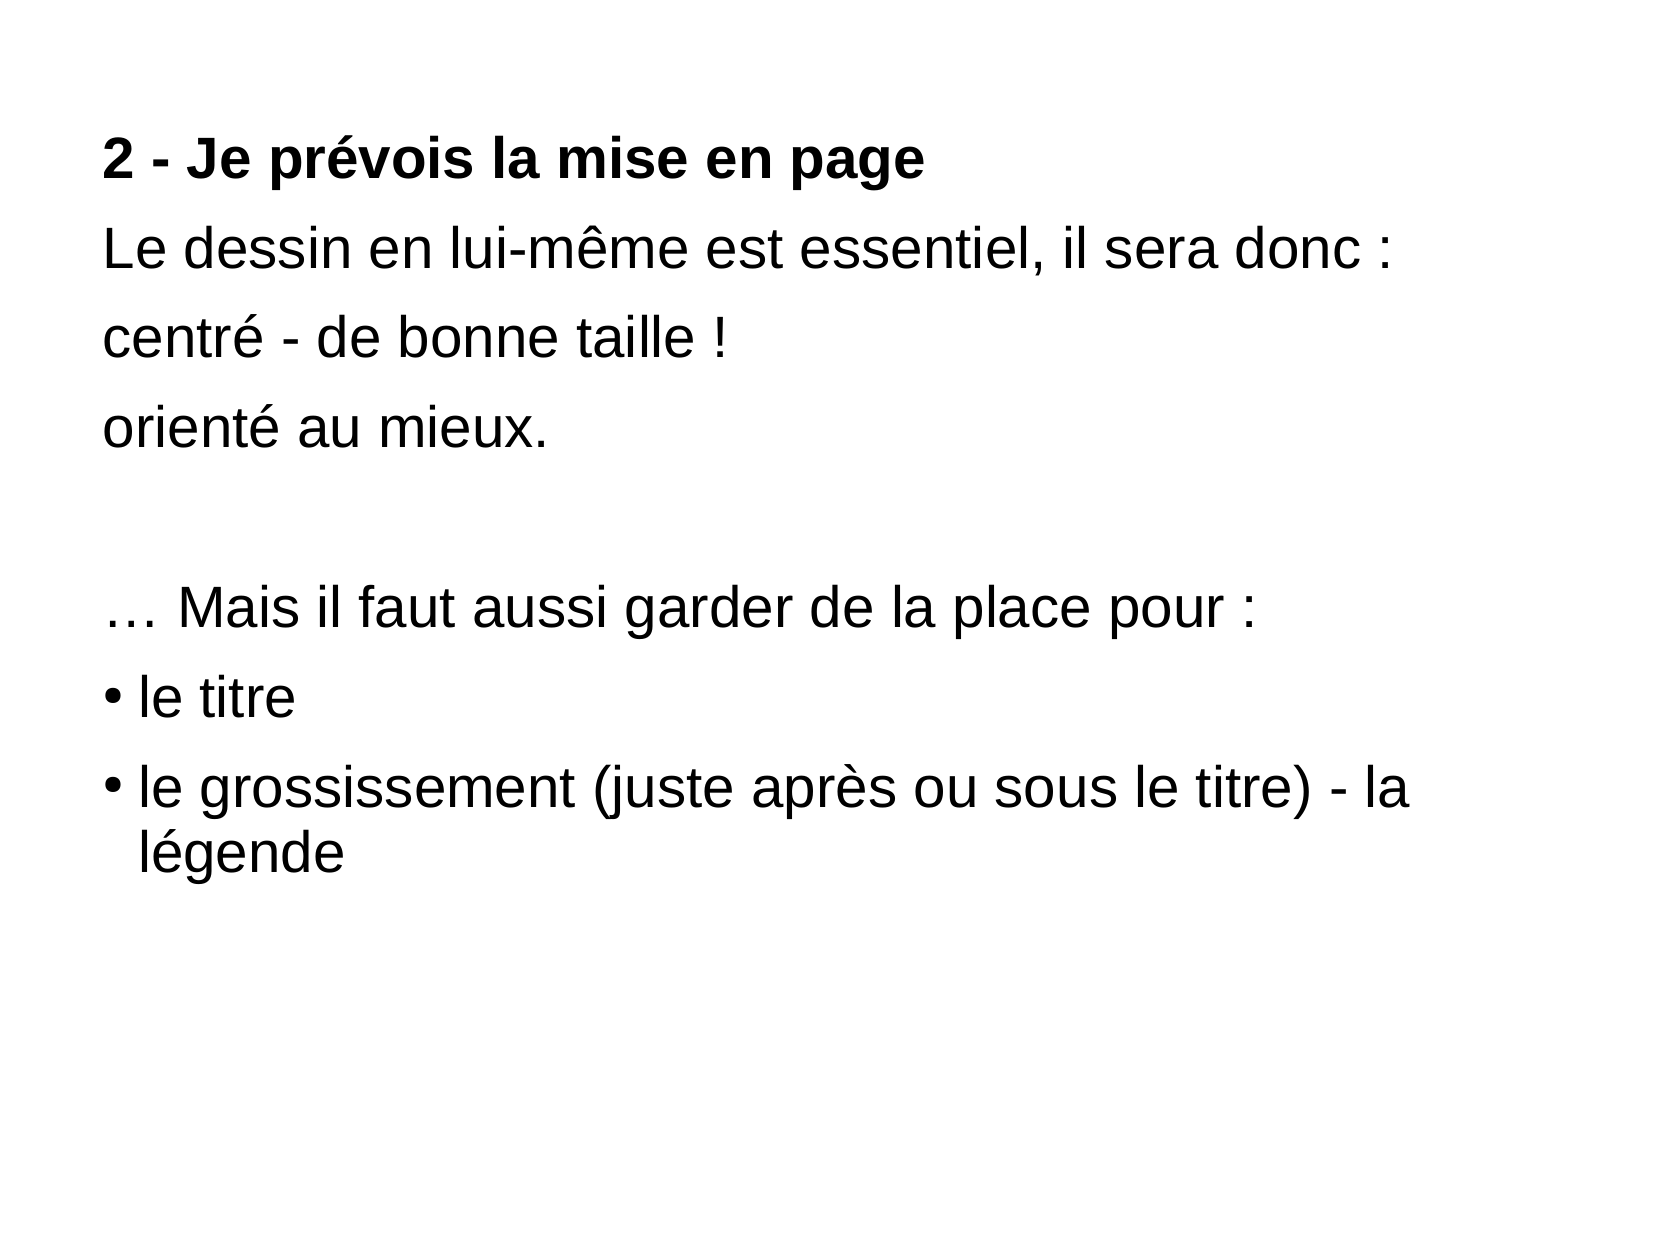

2 - Je prévois la mise en page
Le dessin en lui-même est essentiel, il sera donc :
centré - de bonne taille !
orienté au mieux.
… Mais il faut aussi garder de la place pour :
le titre
le grossissement (juste après ou sous le titre) - la légende